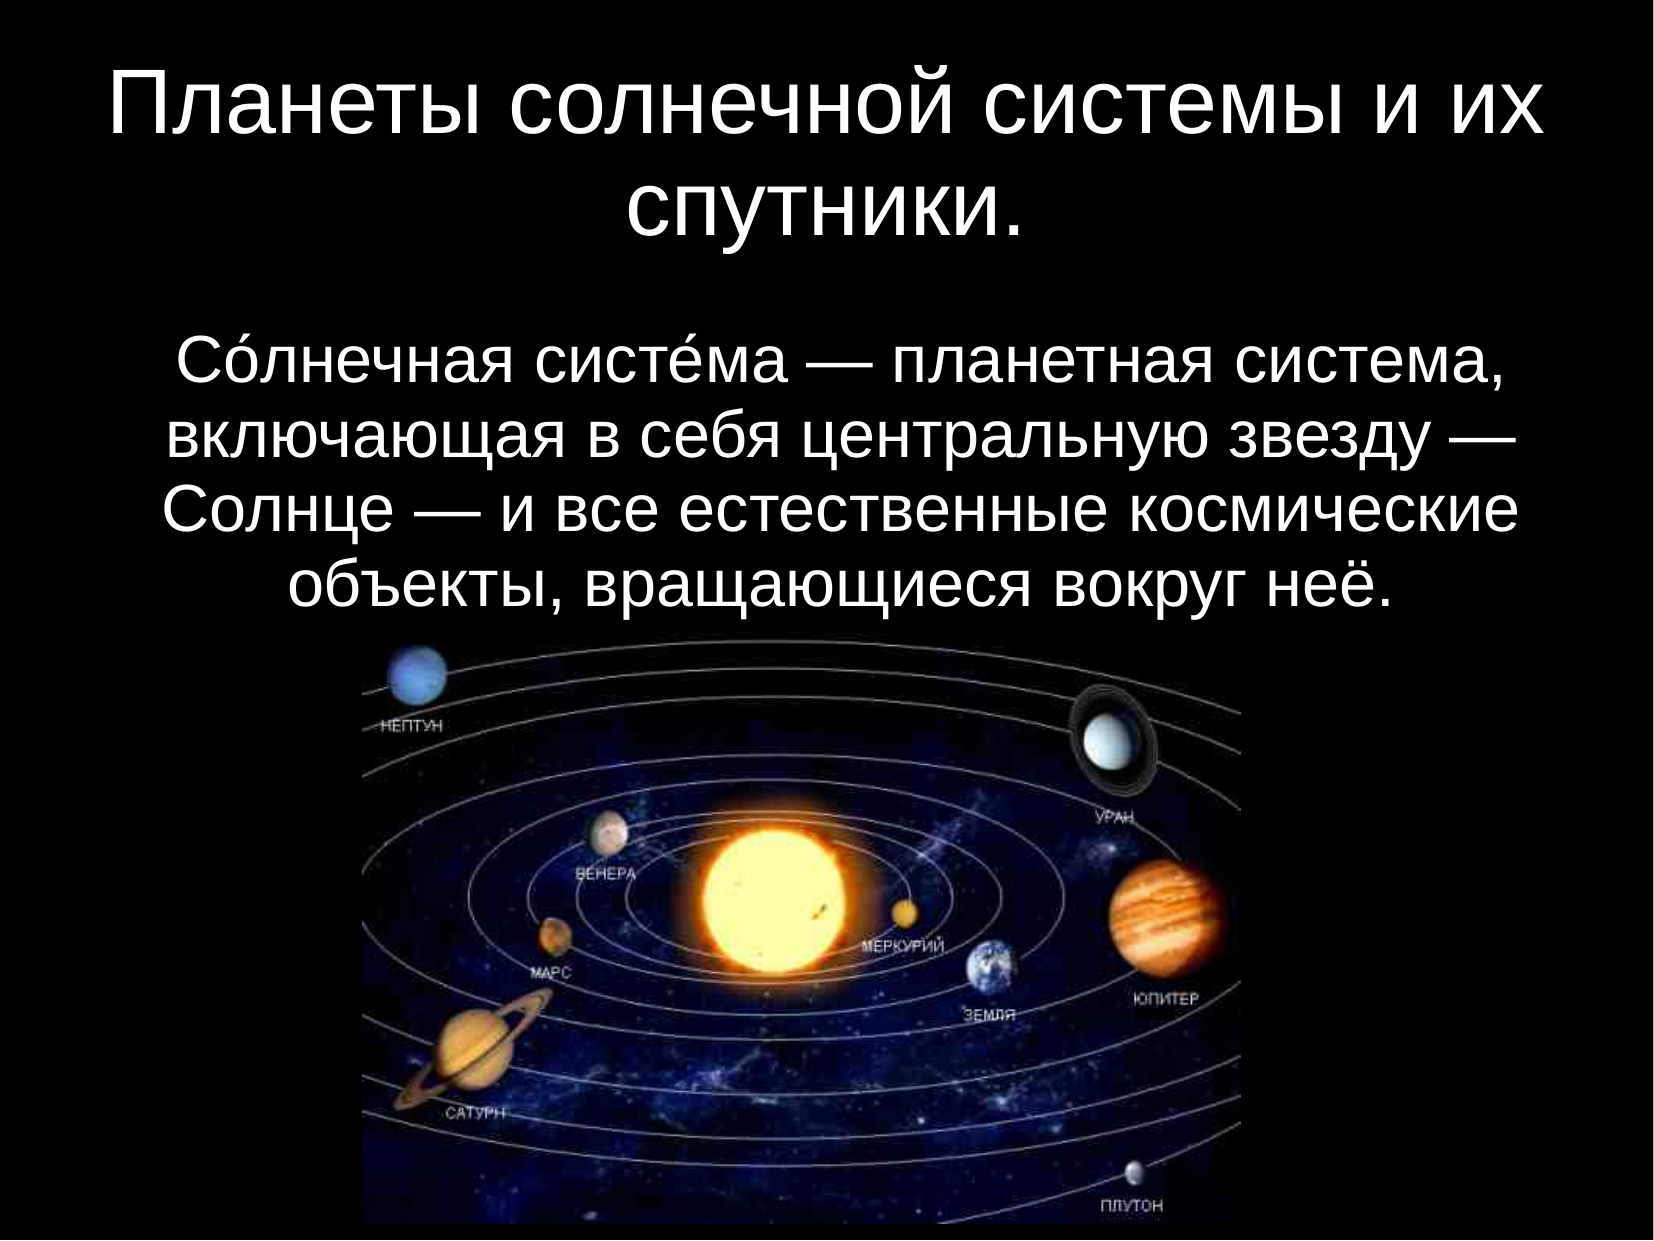

# Планеты солнечной системы и их спутники.
Со́лнечная систе́ма — планетная система, включающая в себя центральную звезду — Солнце — и все естественные космические объекты, вращающиеся вокруг неё.